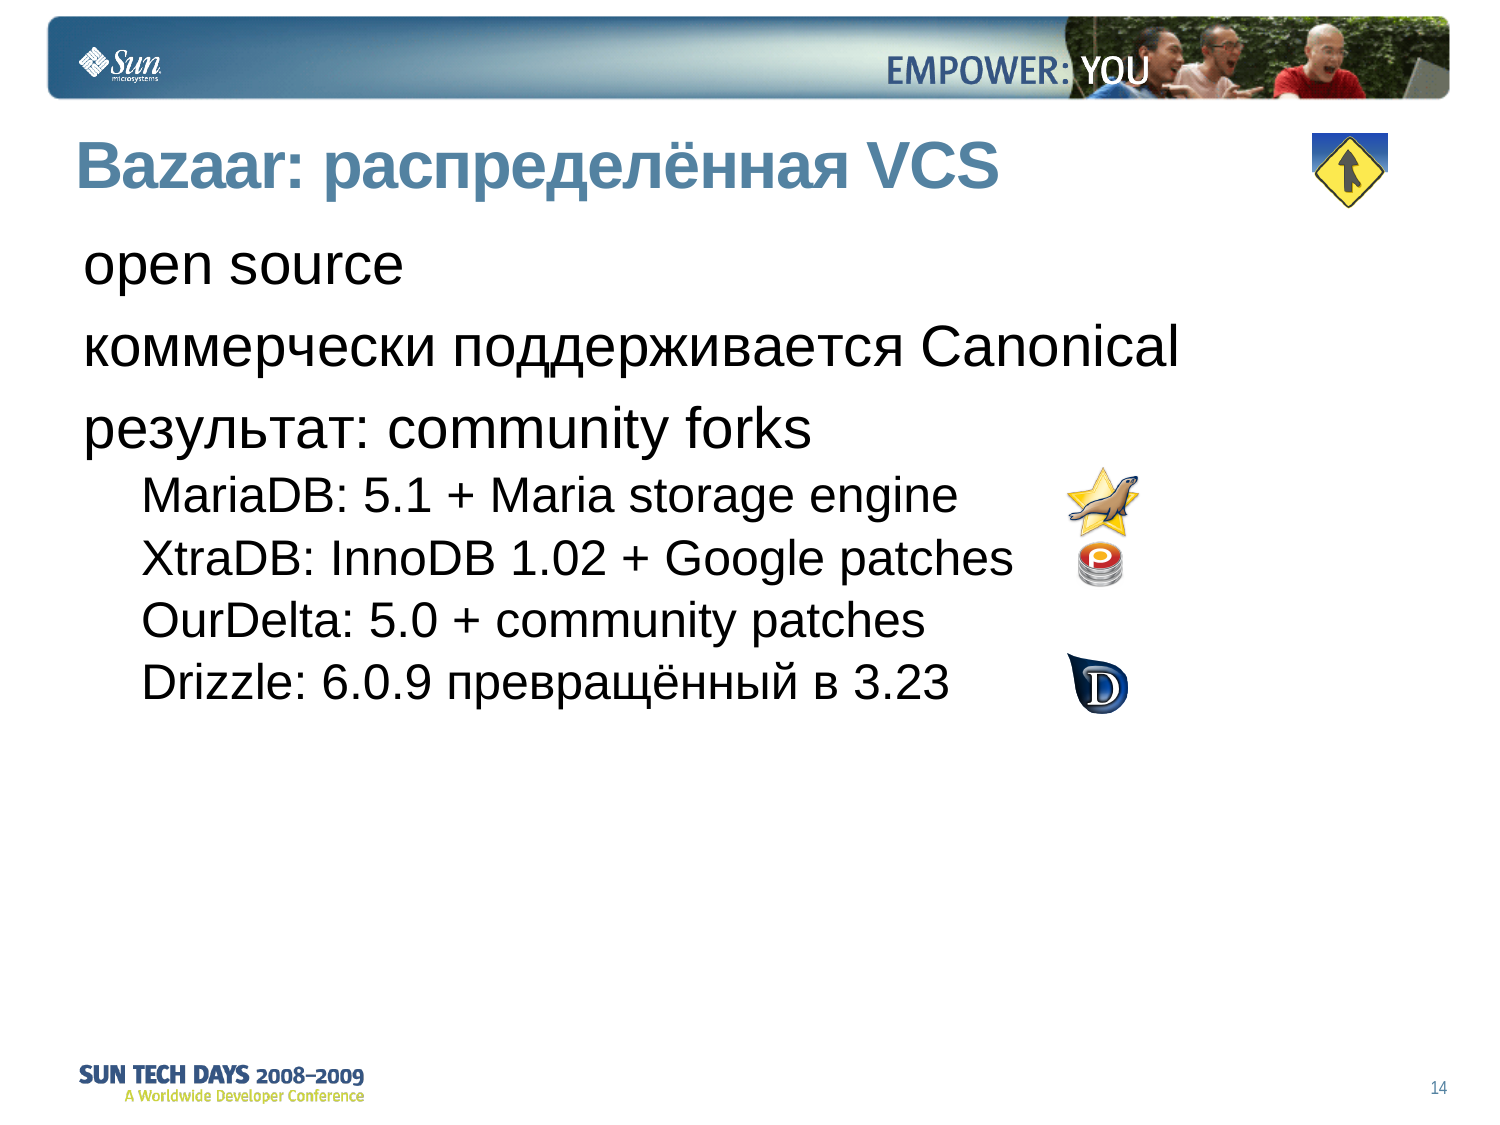

# Bazaar: распределённая VCS
open source
коммерчески поддерживается Canonical
результат: community forks
MariaDB: 5.1 + Maria storage engine
XtraDB: InnoDB 1.02 + Google patches
OurDelta: 5.0 + community patches
Drizzle: 6.0.9 превращённый в 3.23